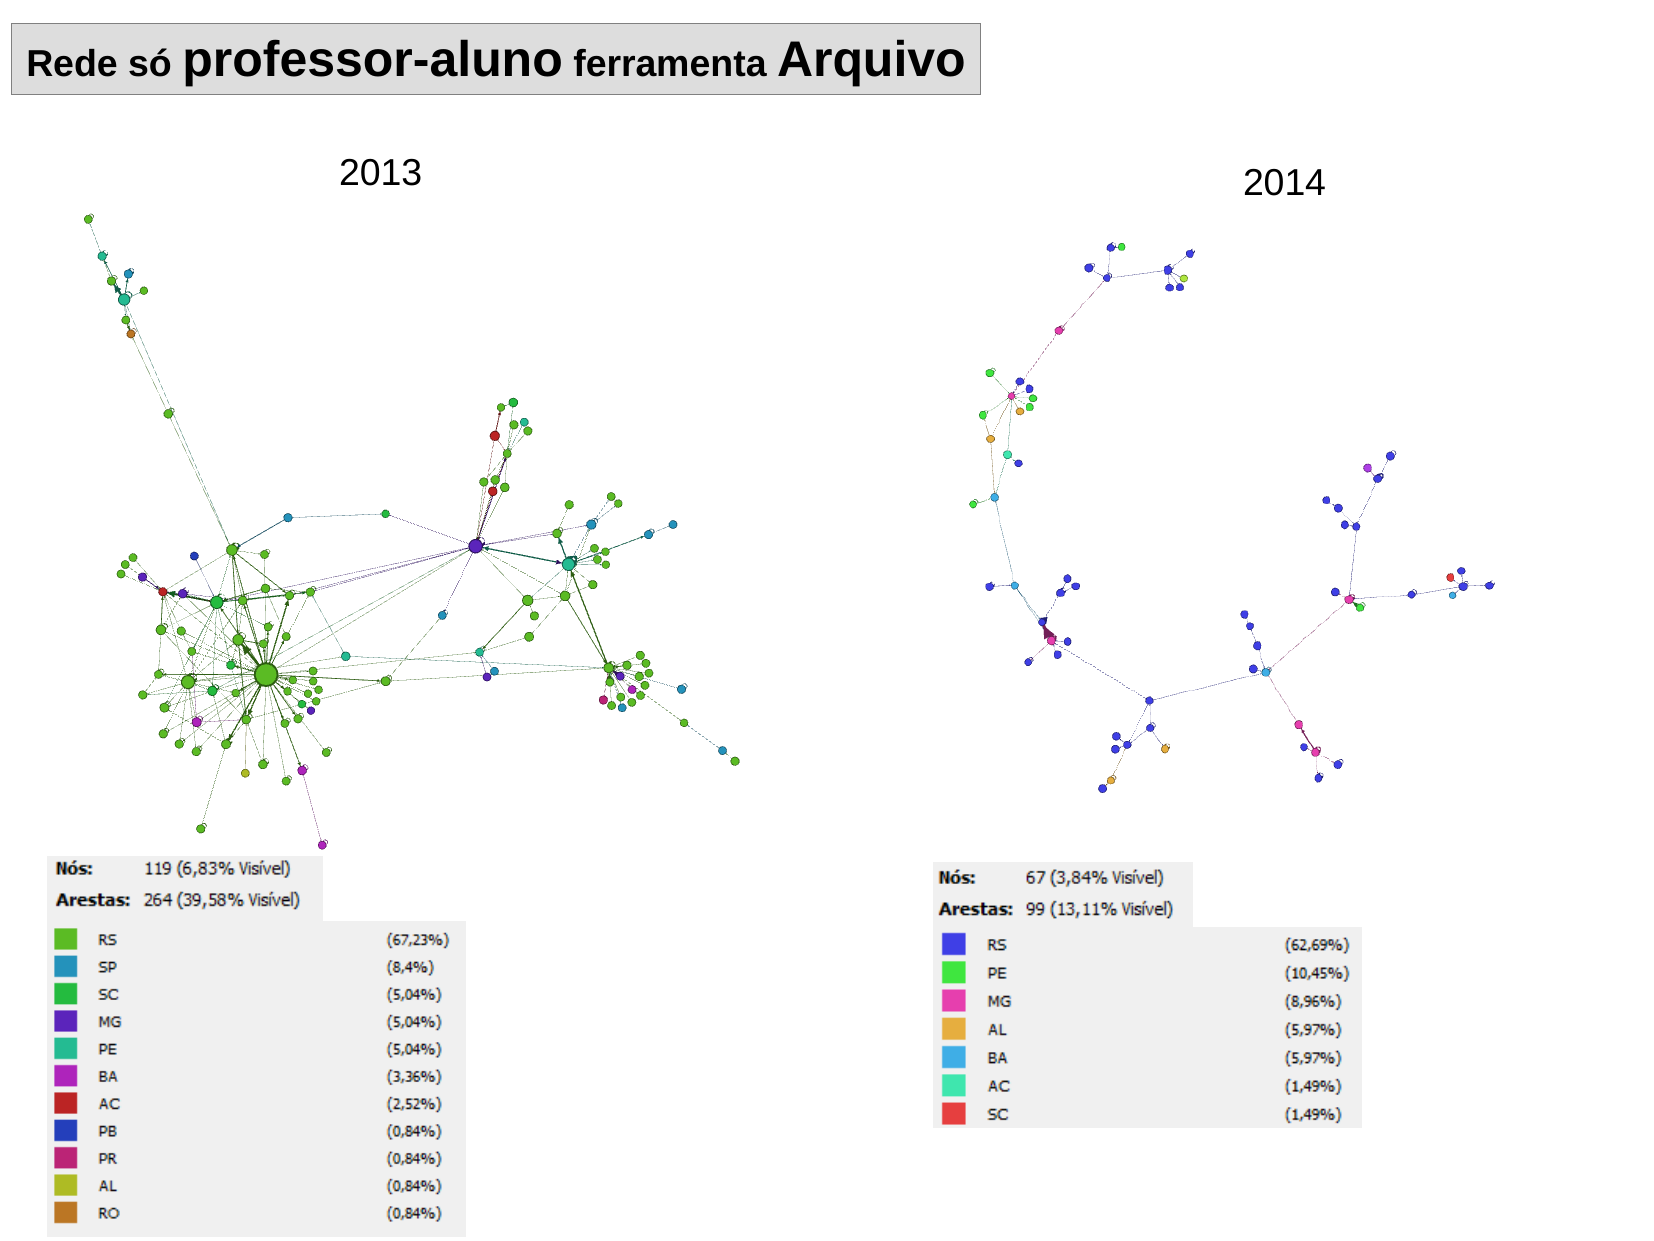

Rede só professor-aluno ferramenta Arquivo
2013
2014